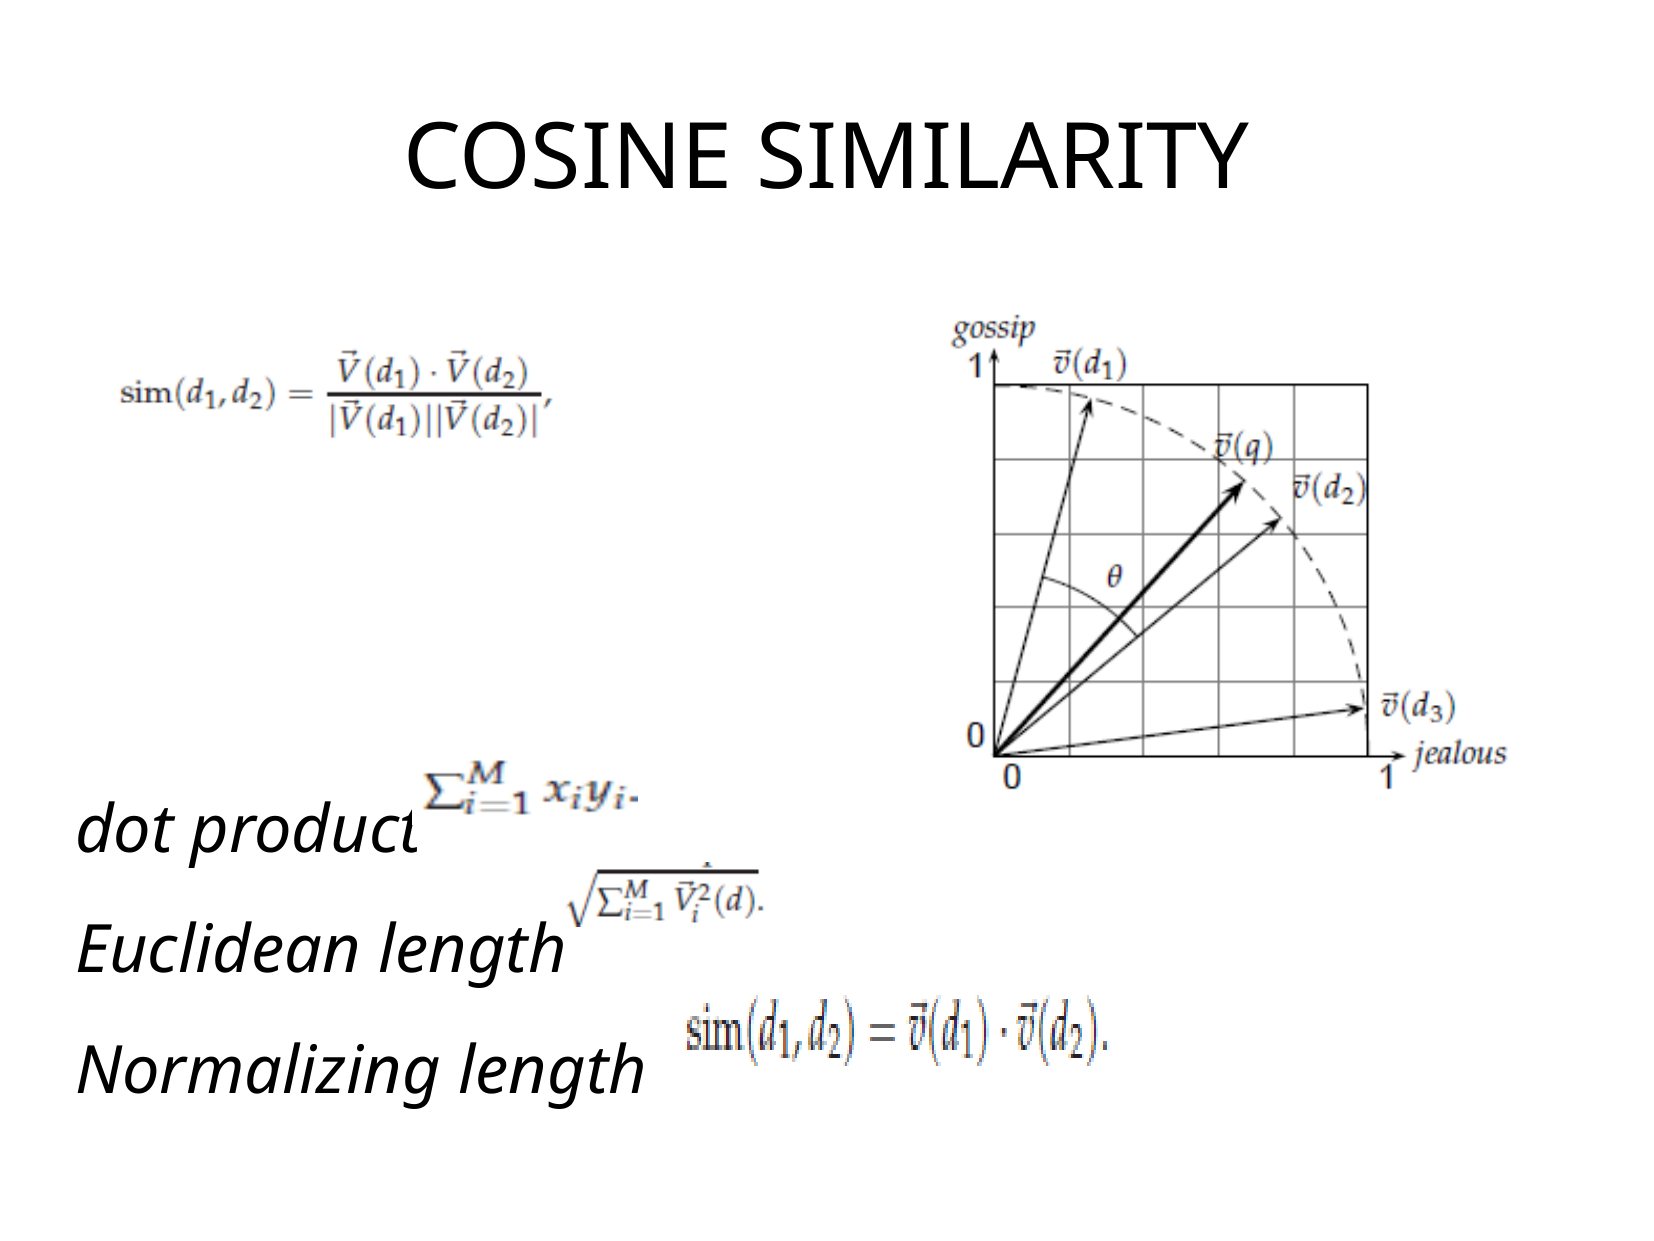

# COSINE SIMILARITY
dot product
Euclidean length
Normalizing length